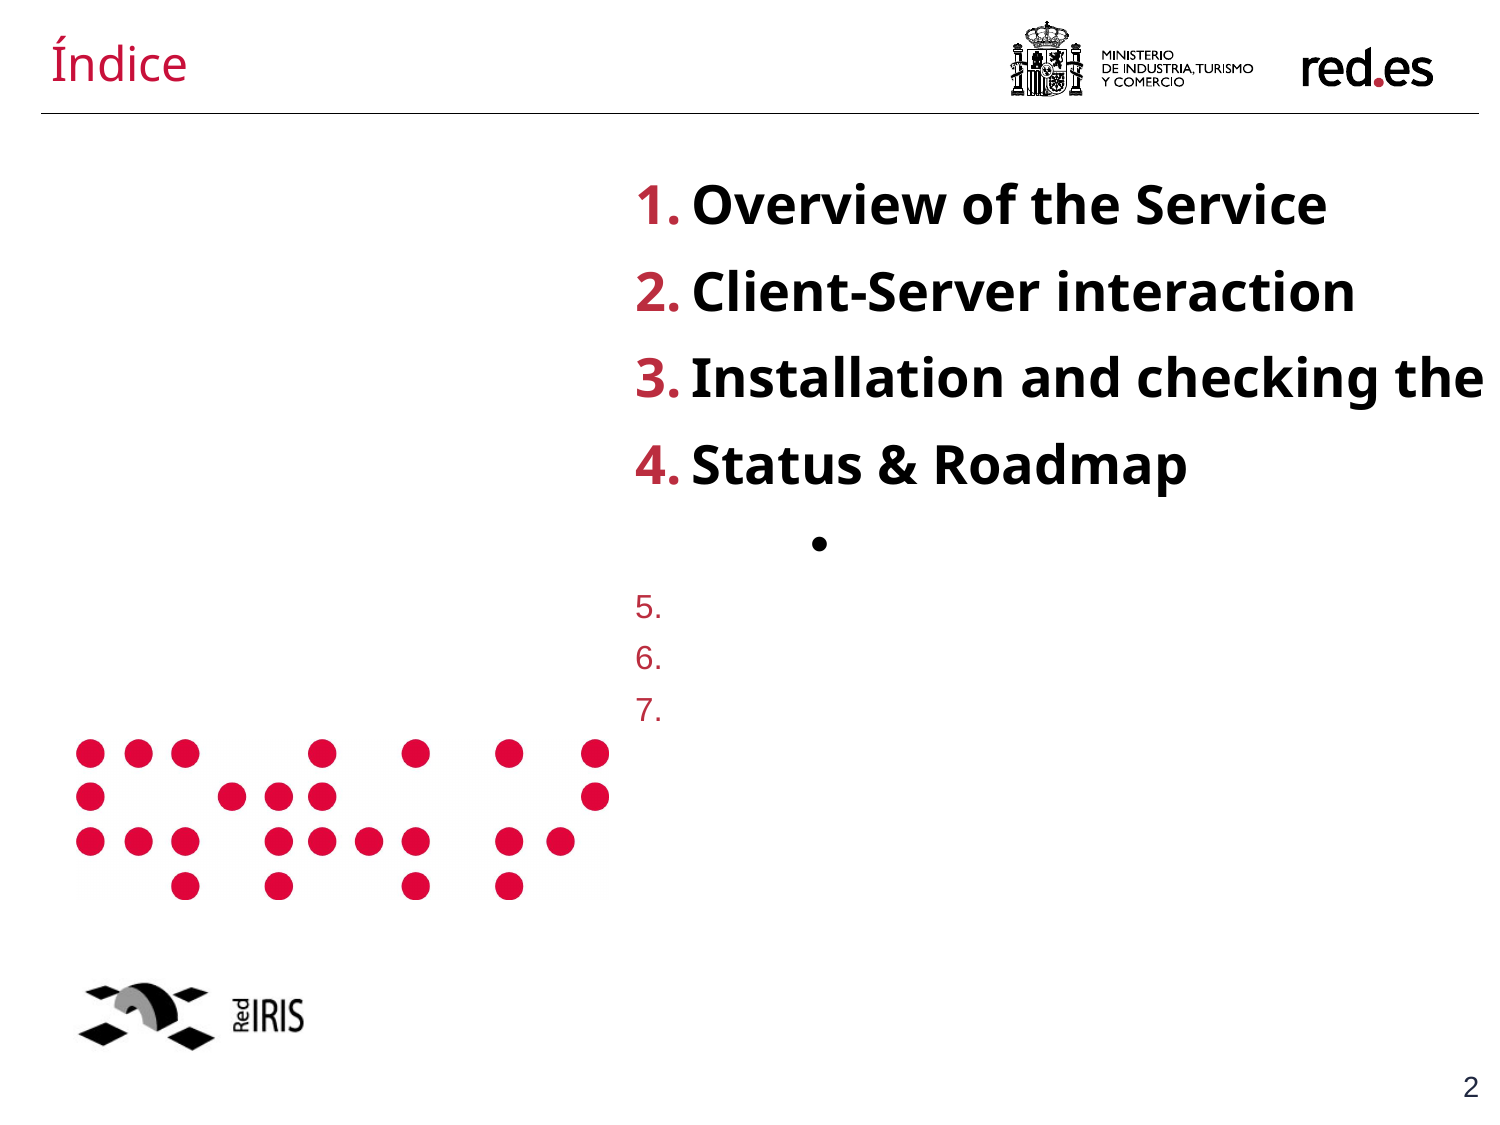

Índice
Overview of the Service
Client-Server interaction
Installation and checking the service
Status & Roadmap
2